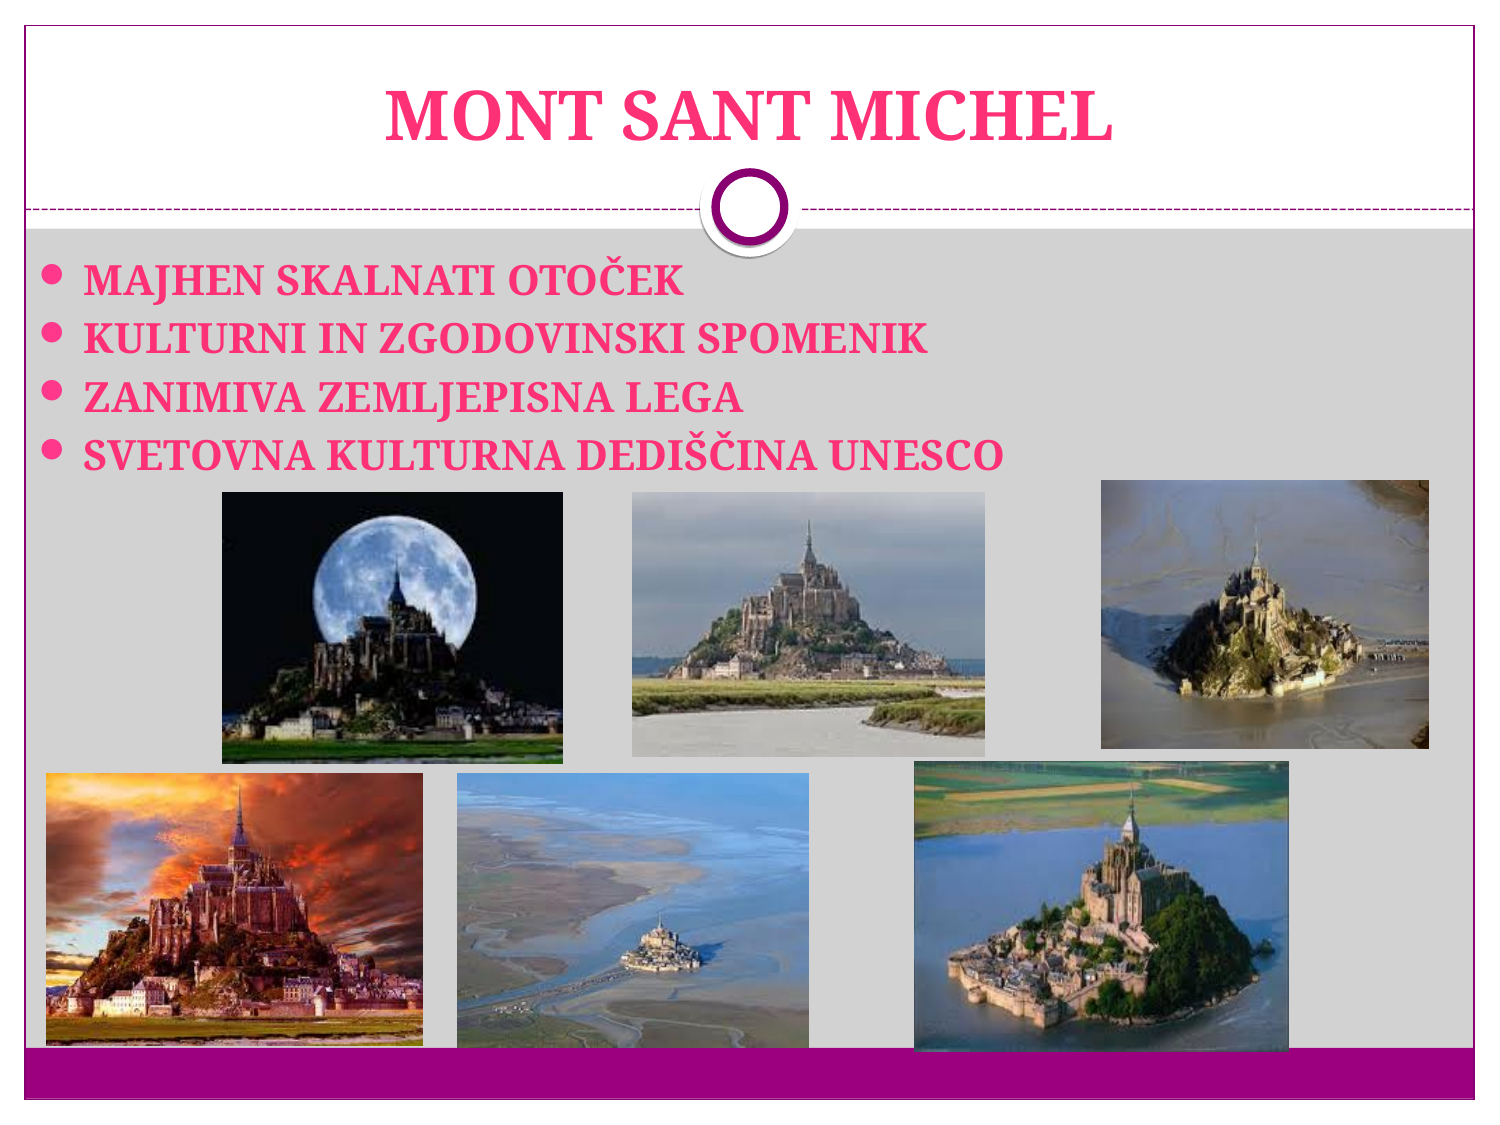

# MONT SANT MICHEL
Majhen skalnati otoček
Kulturni in zgodovinski spomenik
Zanimiva zemljepisna lega
Svetovna kulturna dediščina UNESCO